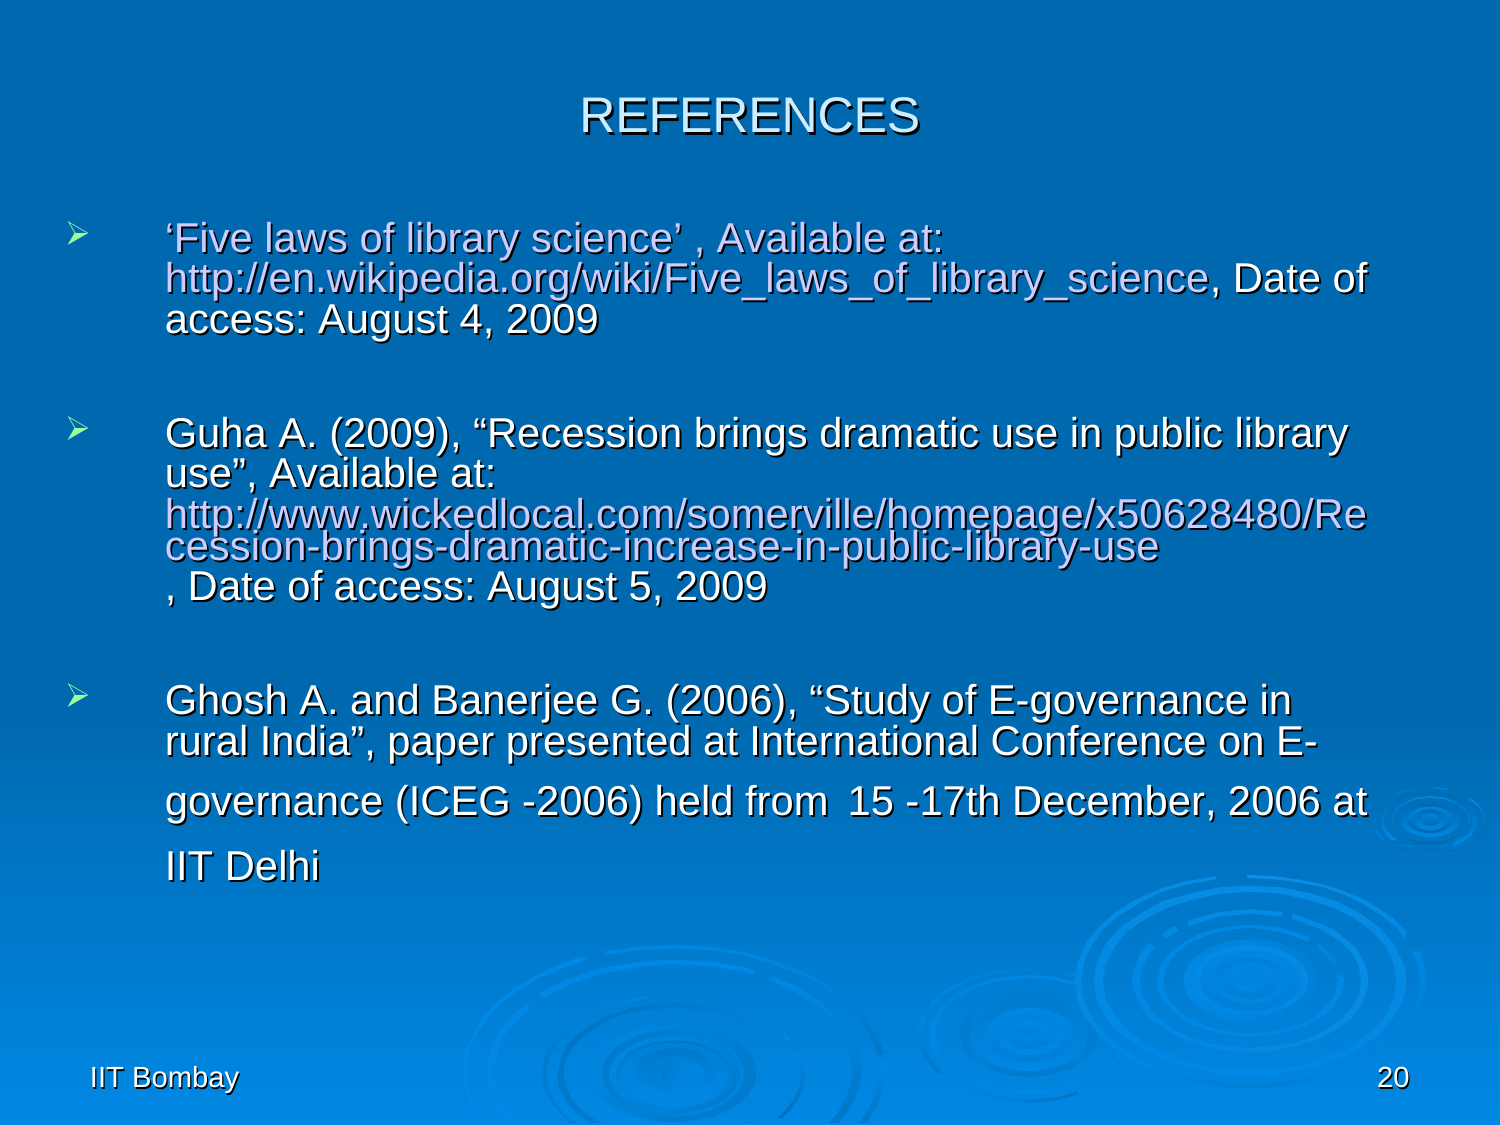

# REFERENCES
‘Five laws of library science’ , Available at:http://en.wikipedia.org/wiki/Five_laws_of_library_science, Date of access: August 4, 2009
Guha A. (2009), “Recession brings dramatic use in public library use”, Available at: http://www.wickedlocal.com/somerville/homepage/x50628480/Recession-brings-dramatic-increase-in-public-library-use, Date of access: August 5, 2009
Ghosh A. and Banerjee G. (2006), “Study of E-governance in rural India”, paper presented at International Conference on E-governance (ICEG -2006) held from 15 -17th December, 2006 at IIT Delhi
IIT Bombay
20